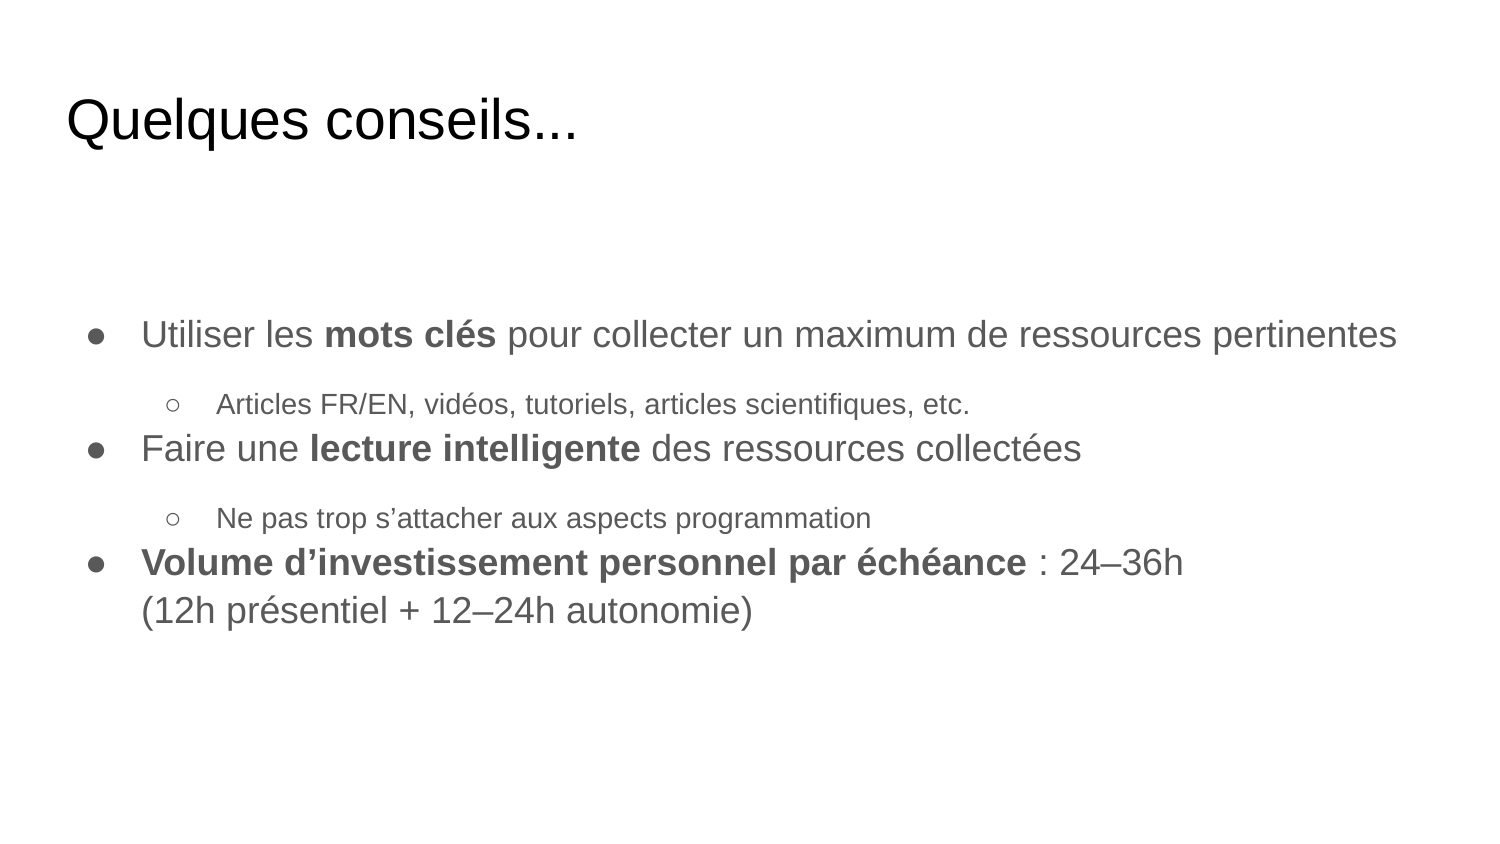

# Quelques conseils...
Utiliser les mots clés pour collecter un maximum de ressources pertinentes
Articles FR/EN, vidéos, tutoriels, articles scientifiques, etc.
Faire une lecture intelligente des ressources collectées
Ne pas trop s’attacher aux aspects programmation
Volume d’investissement personnel par échéance : 24–36h
(12h présentiel + 12–24h autonomie)